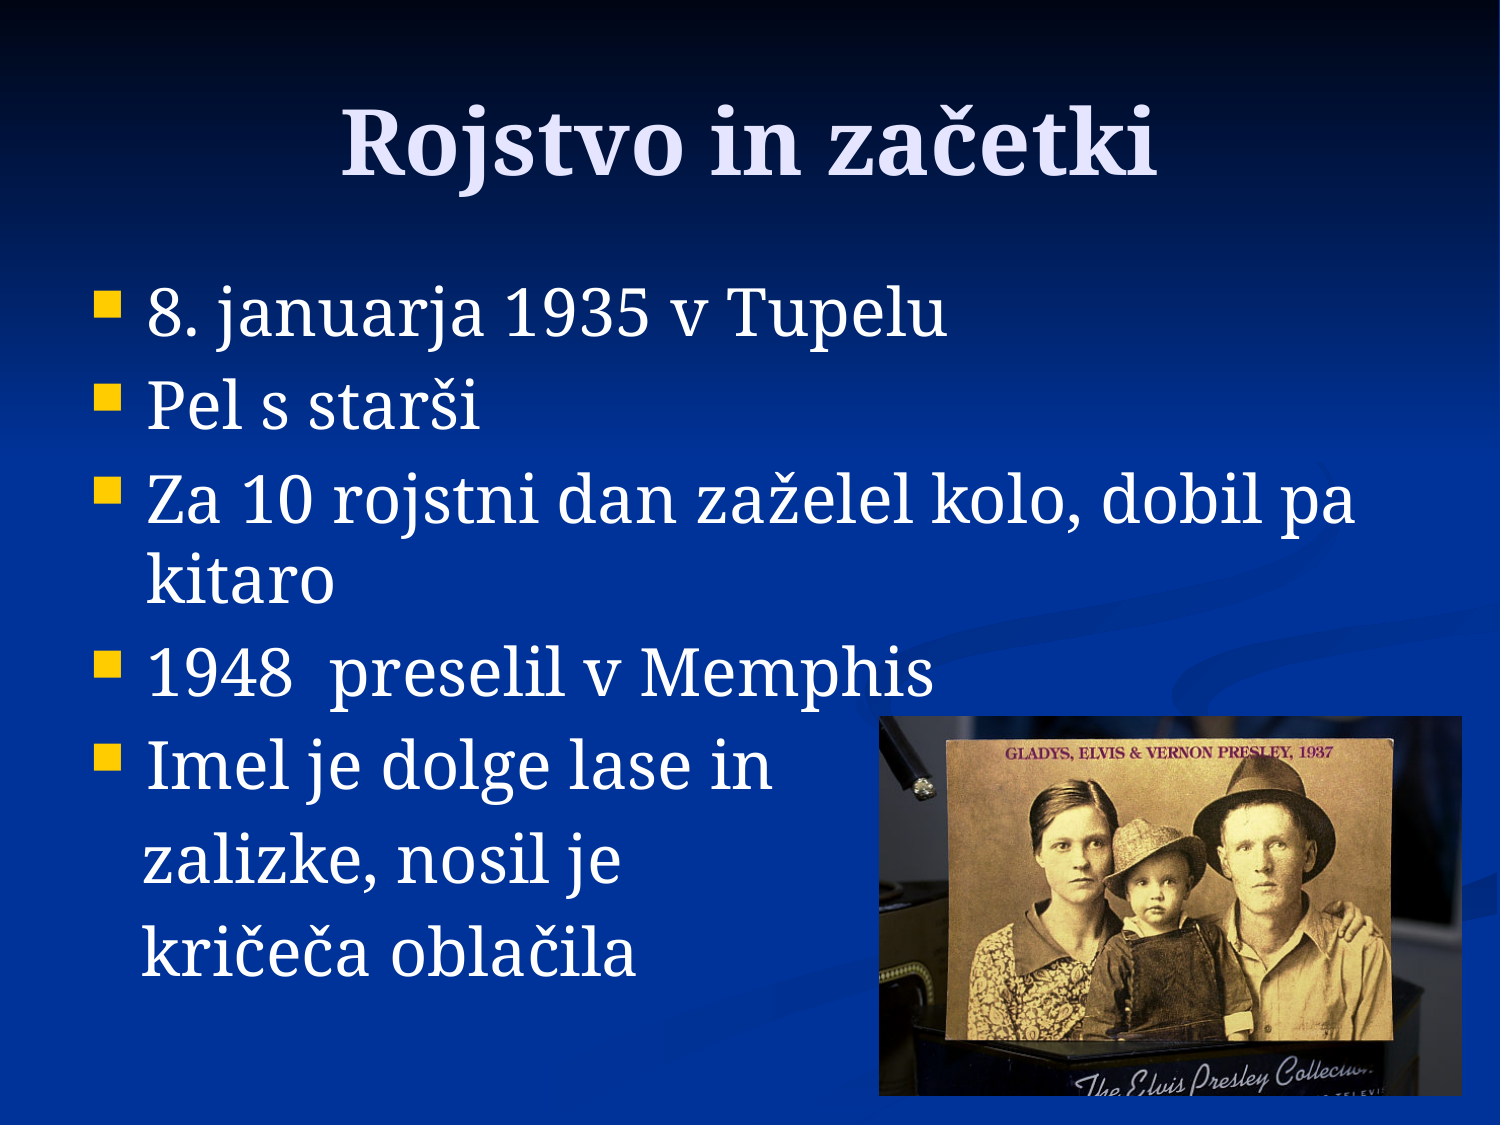

# Rojstvo in začetki
8. januarja 1935 v Tupelu
Pel s starši
Za 10 rojstni dan zaželel kolo, dobil pa kitaro
1948 preselil v Memphis
Imel je dolge lase in
 zalizke, nosil je
 kričeča oblačila